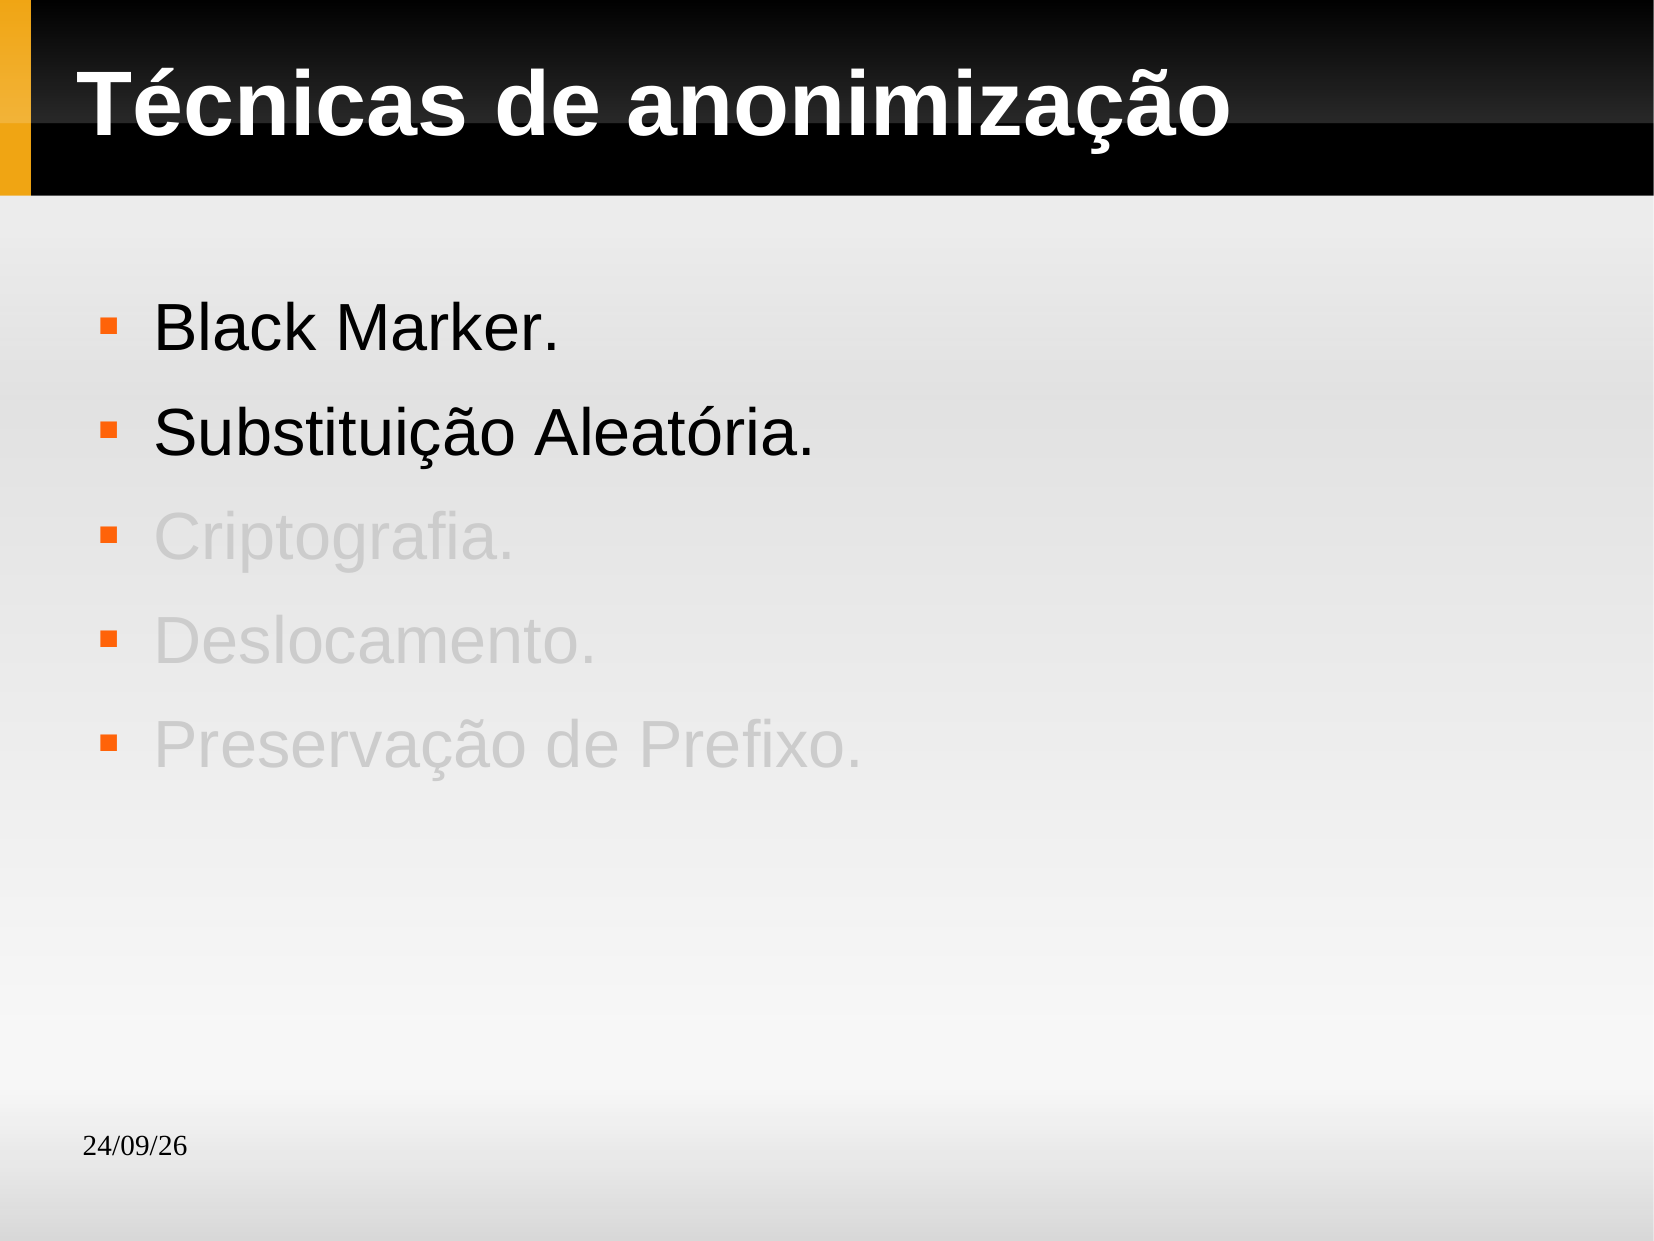

# Técnicas de anonimização
Black Marker.
Substituição Aleatória.
Criptografia.
Deslocamento.
Preservação de Prefixo.